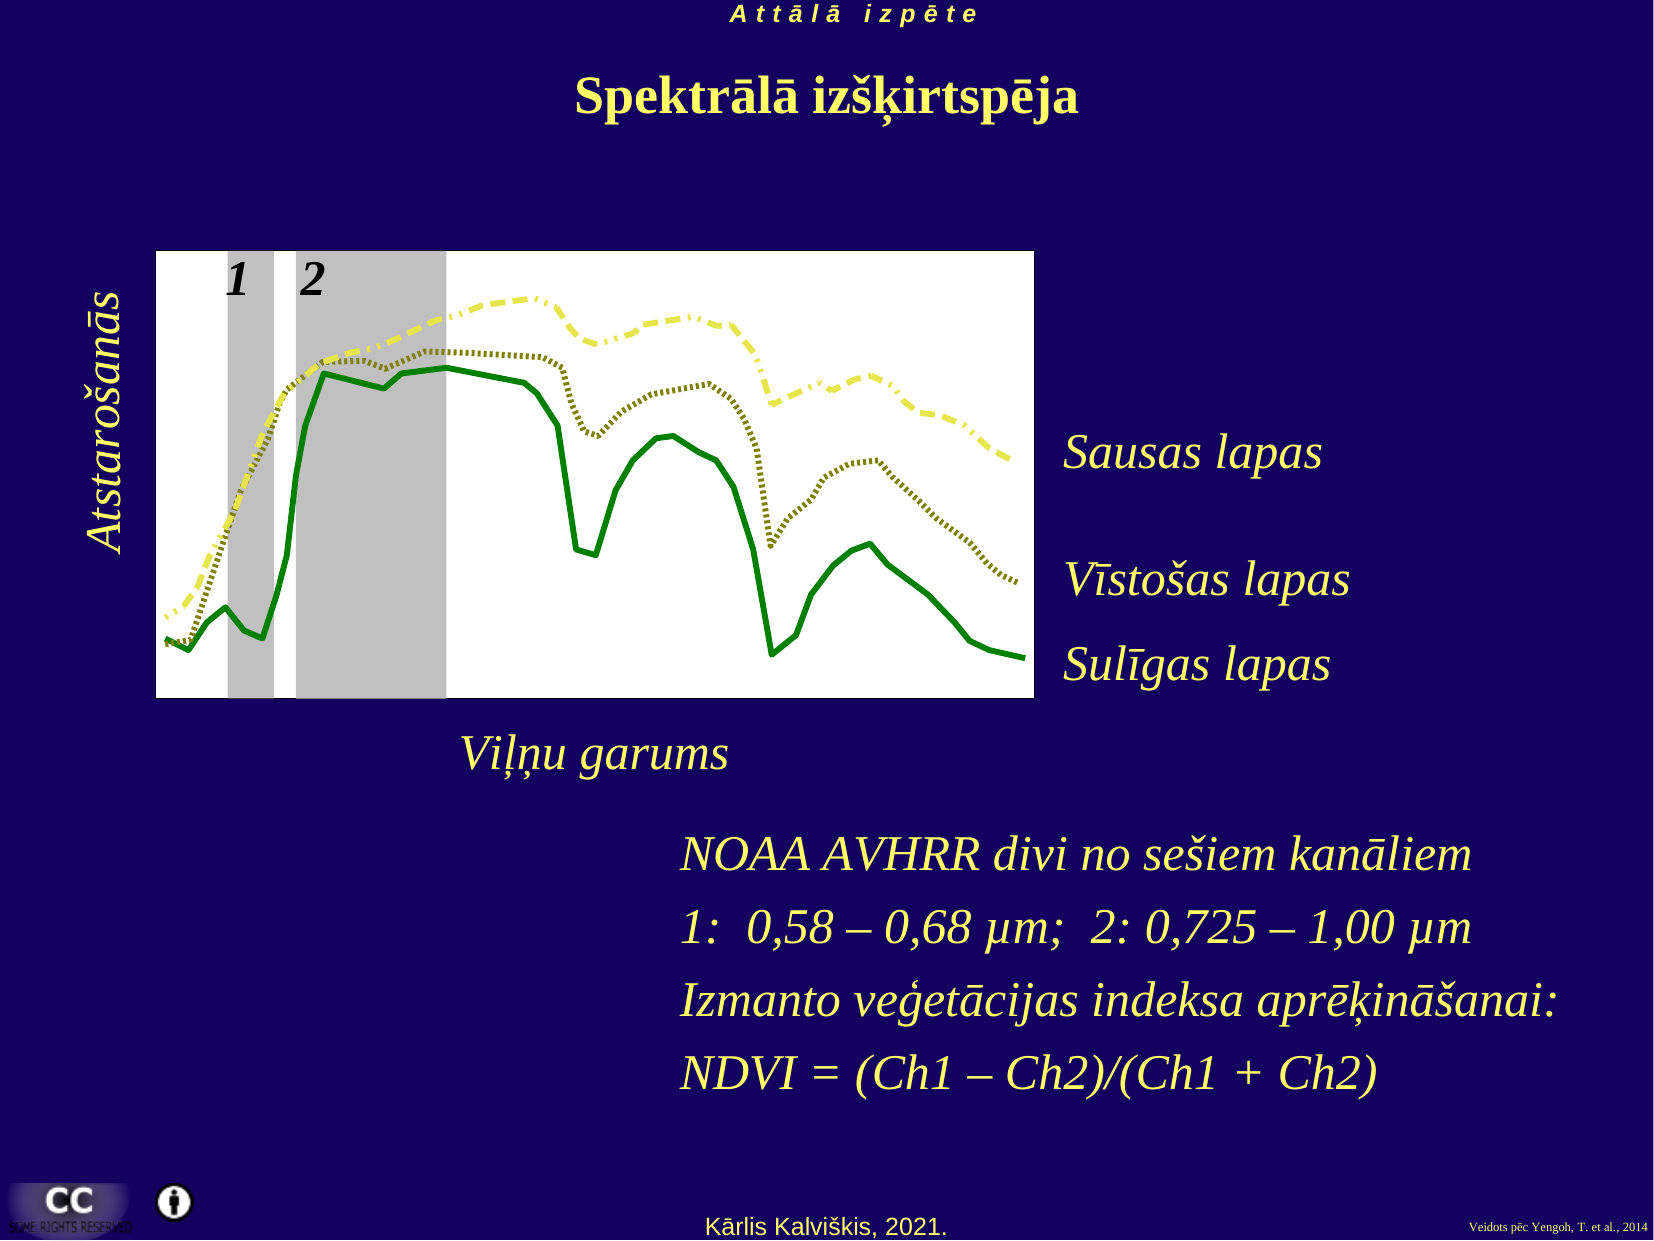

# Spektrālā izšķirtspēja
1
2
Atstarošanās
Sausas lapas
Vīstošas lapas
Sulīgas lapas
Viļņu garums
NOAA AVHRR divi no sešiem kanāliem
1: 0,58 – 0,68 µm; 2: 0,725 – 1,00 µm
Izmanto veģetācijas indeksa aprēķināšanai:
NDVI = (Ch1 – Ch2)/(Ch1 + Ch2)
Veidots pēc Yengoh, T. et al., 2014